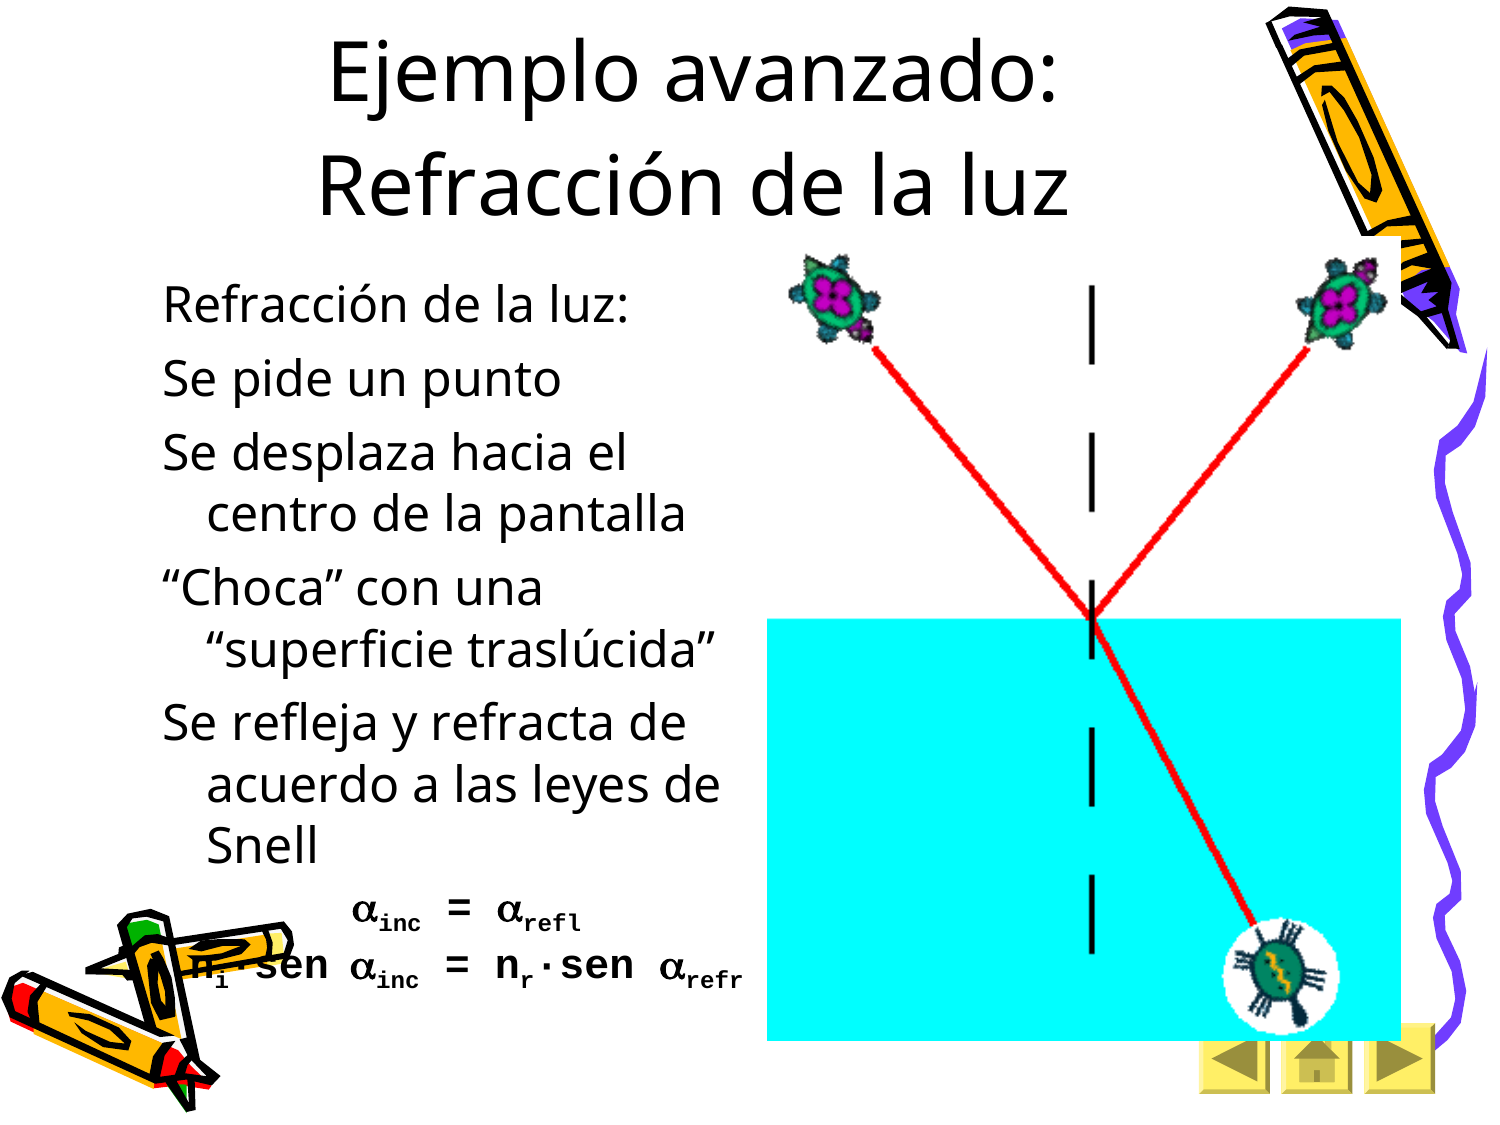

# Ejemplo avanzado: Refracción de la luz
Refracción de la luz:
Se pide un punto
Se desplaza hacia el centro de la pantalla
“Choca” con una “superficie traslúcida”
Se refleja y refracta de acuerdo a las leyes de Snell
inc = refl
ni·seninc = nr·sen refr